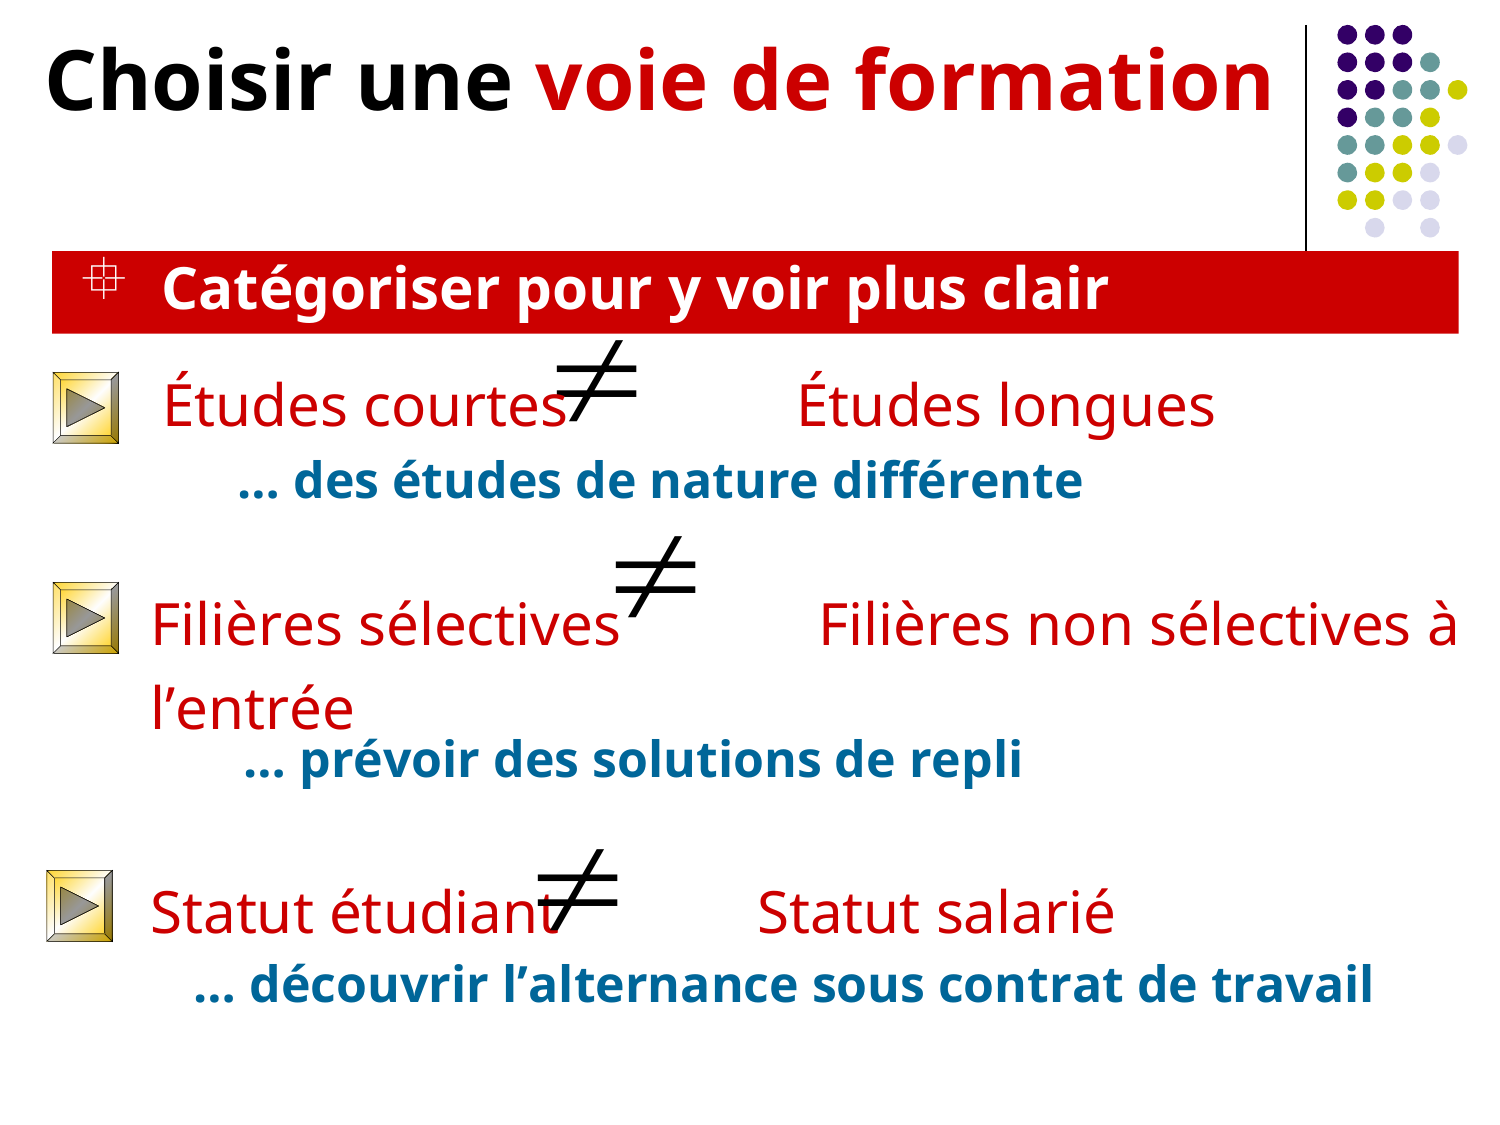

Choisir une voie de formation
 Catégoriser pour y voir plus clair
Études courtes Études longues
… des études de nature différente
Filières sélectives Filières non sélectives à l’entrée
… prévoir des solutions de repli
Statut étudiant Statut salarié
… découvrir l’alternance sous contrat de travail